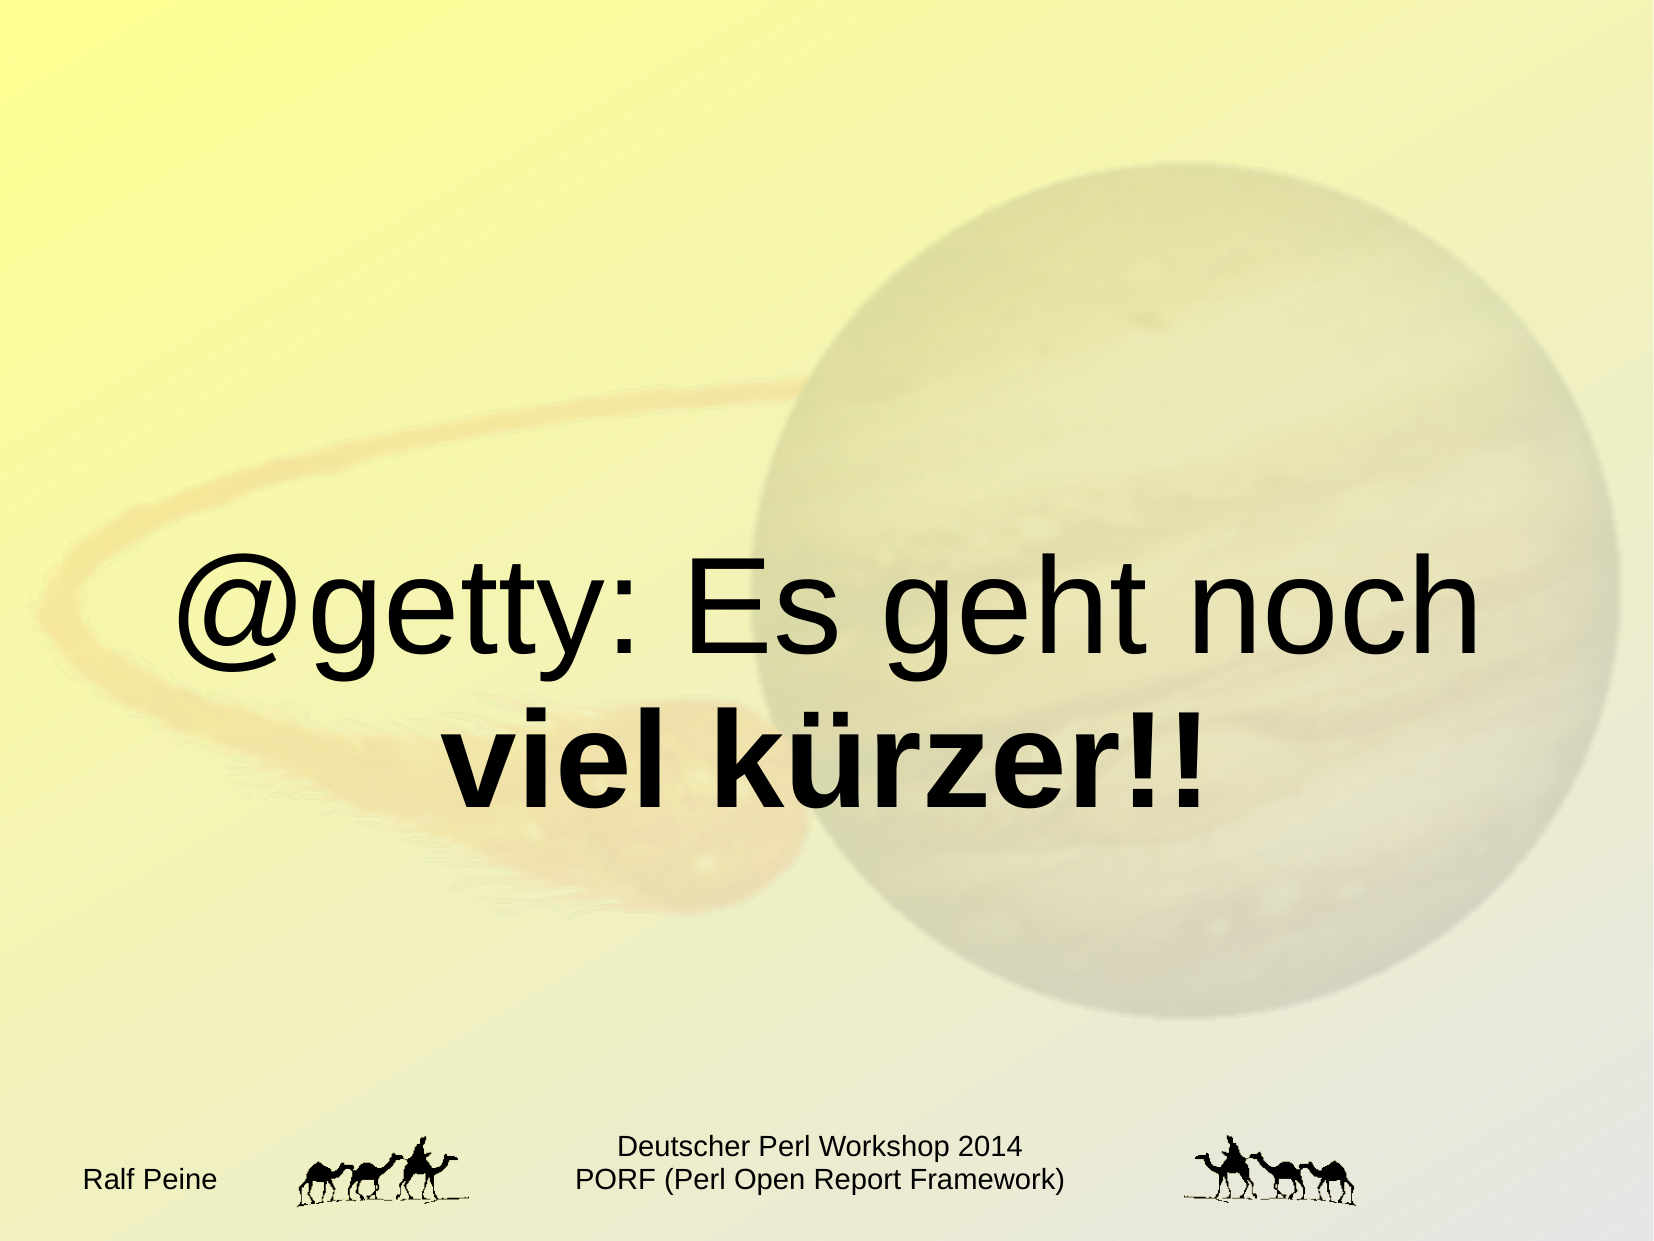

#
@getty: Es geht noch viel kürzer!!